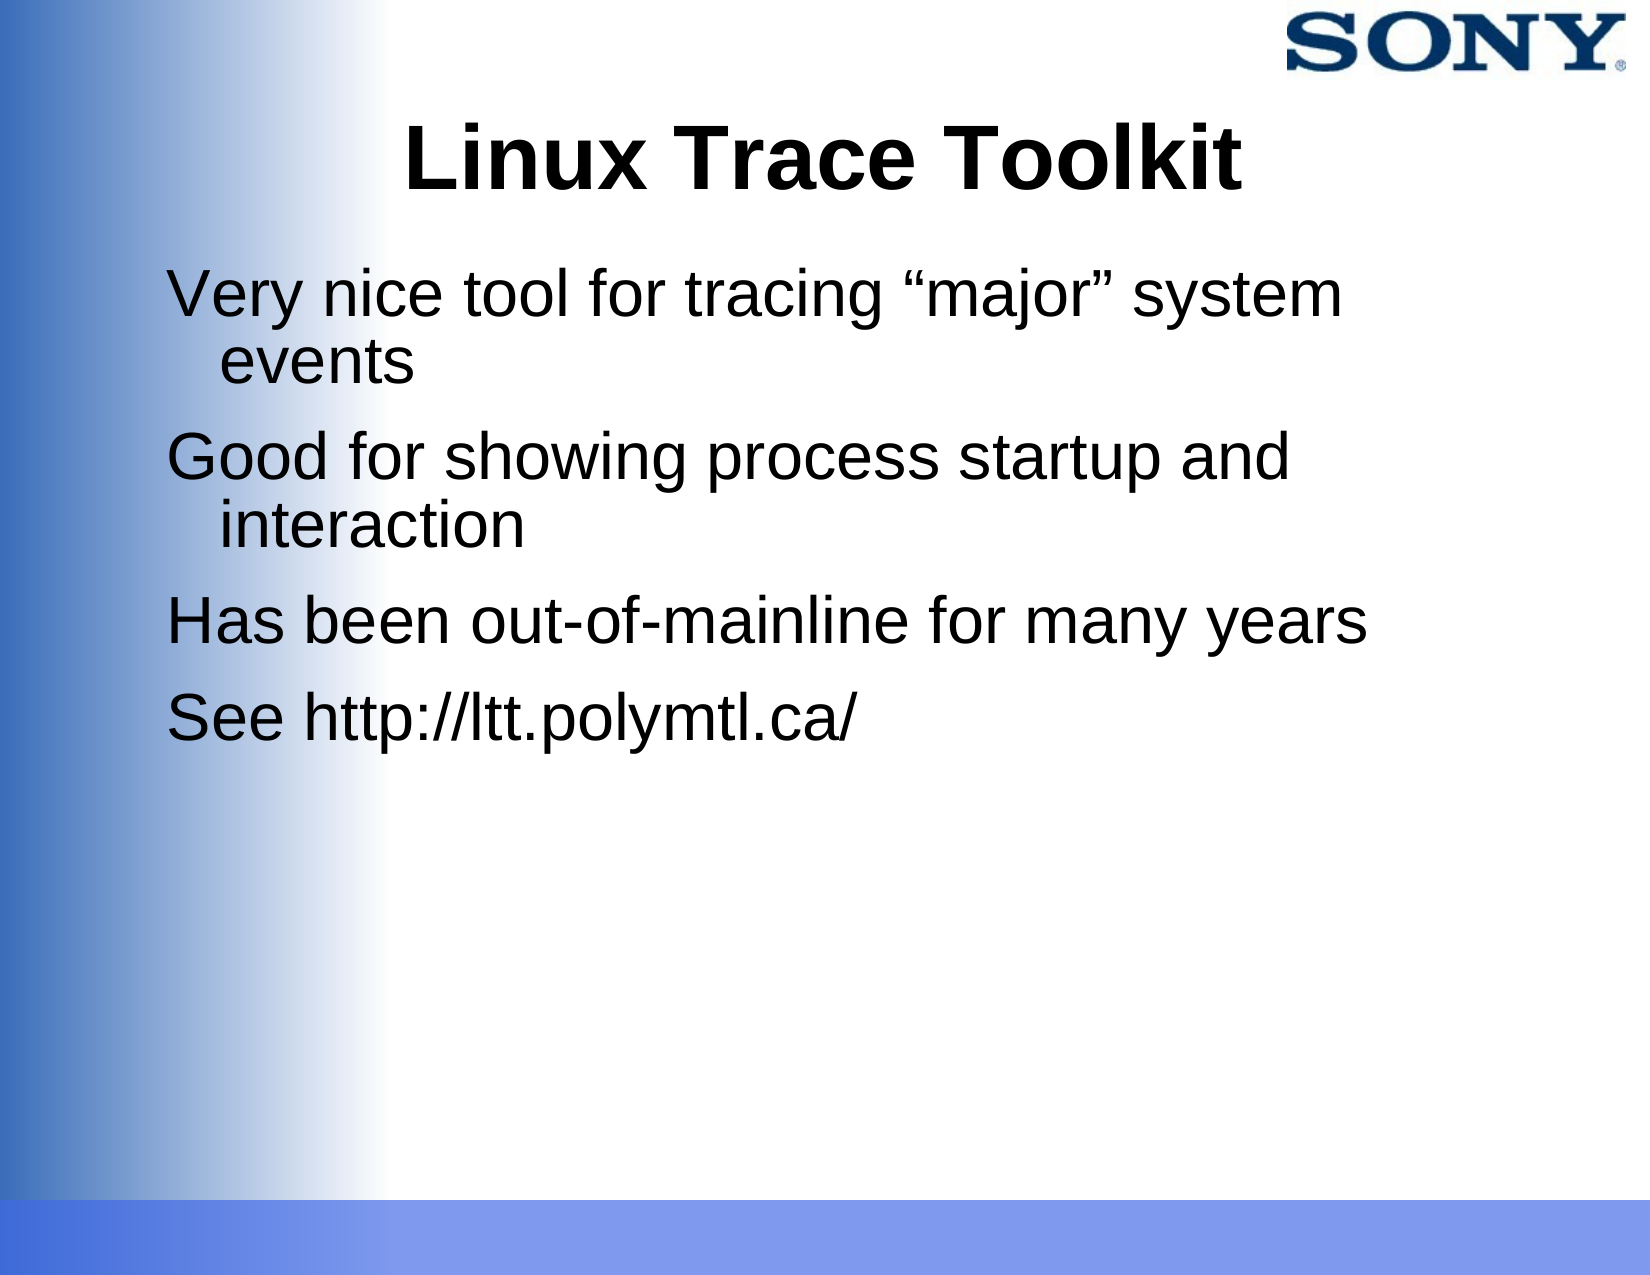

# Linux Trace Toolkit
Very nice tool for tracing “major” system events
Good for showing process startup and interaction
Has been out-of-mainline for many years
See http://ltt.polymtl.ca/